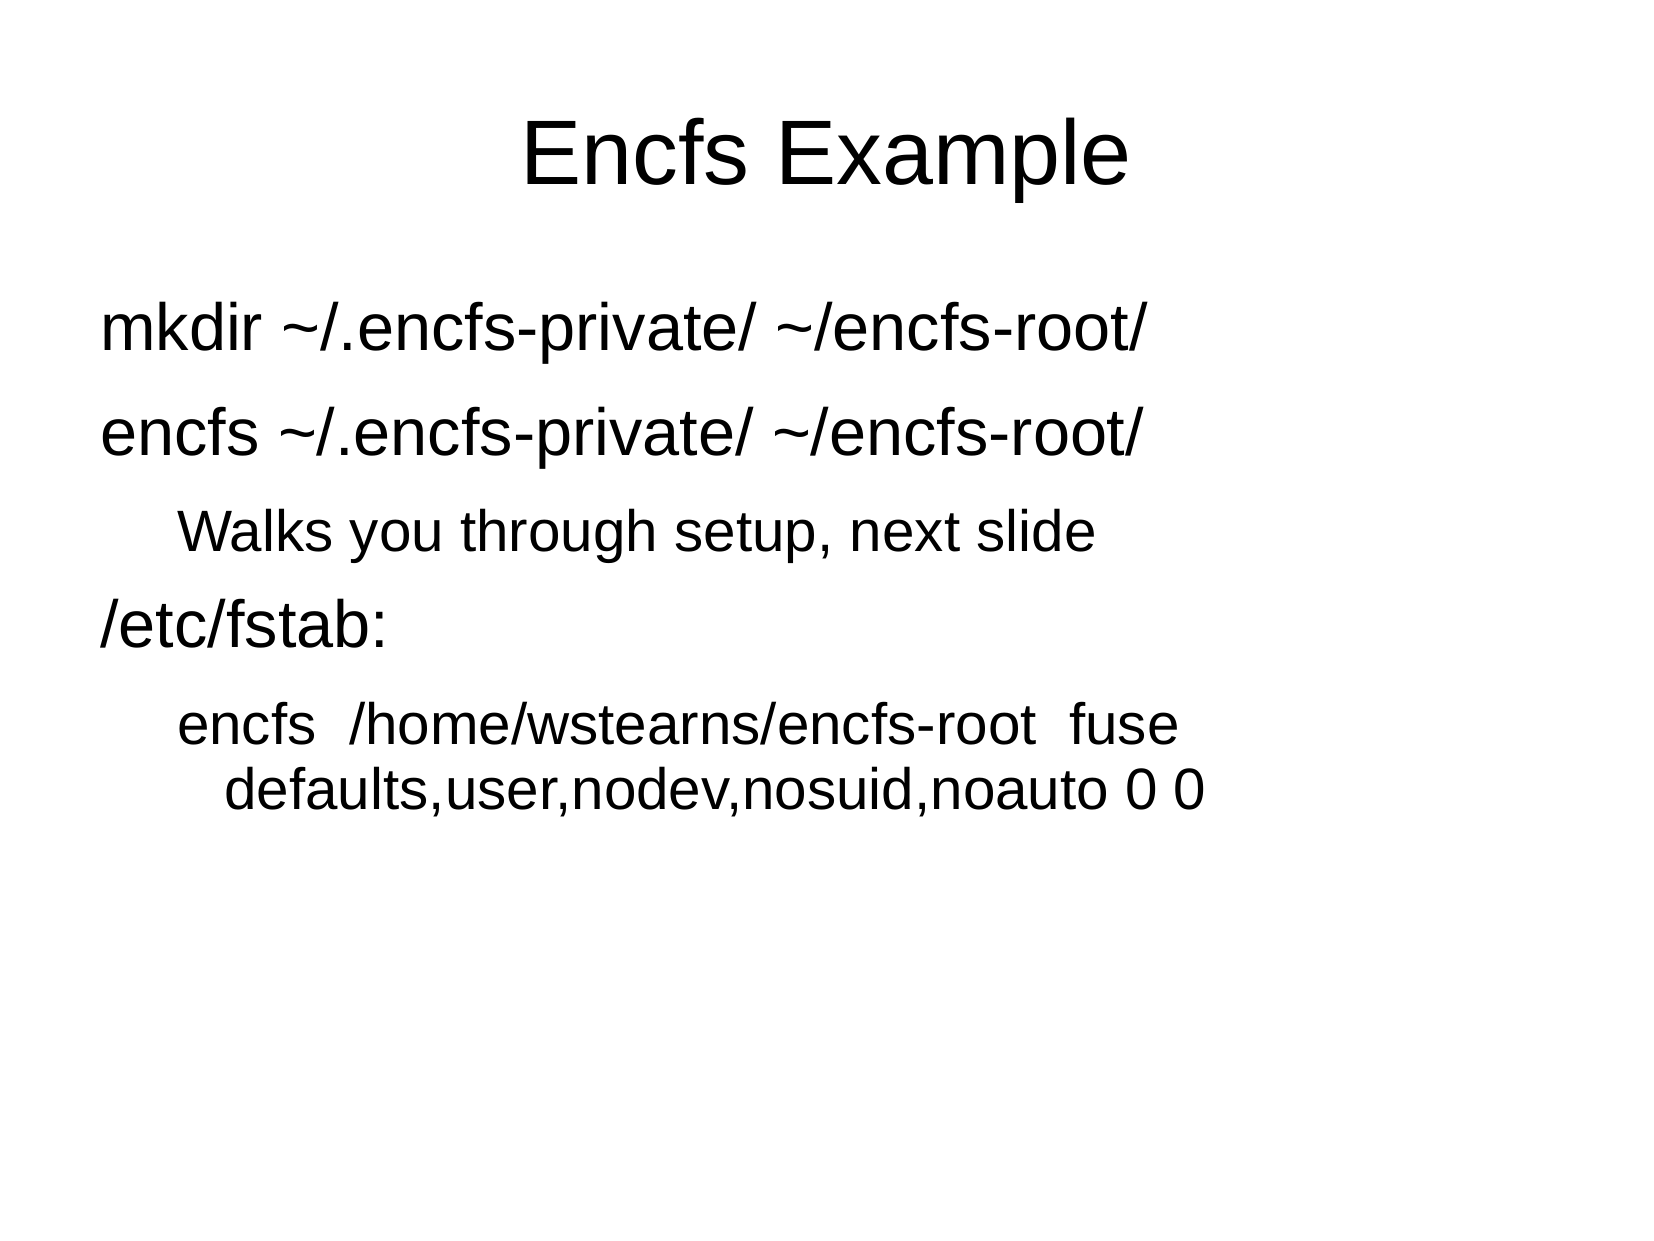

# Encfs Example
mkdir ~/.encfs-private/ ~/encfs-root/
encfs ~/.encfs-private/ ~/encfs-root/
Walks you through setup, next slide
/etc/fstab:
encfs /home/wstearns/encfs-root fuse defaults,user,nodev,nosuid,noauto 0 0